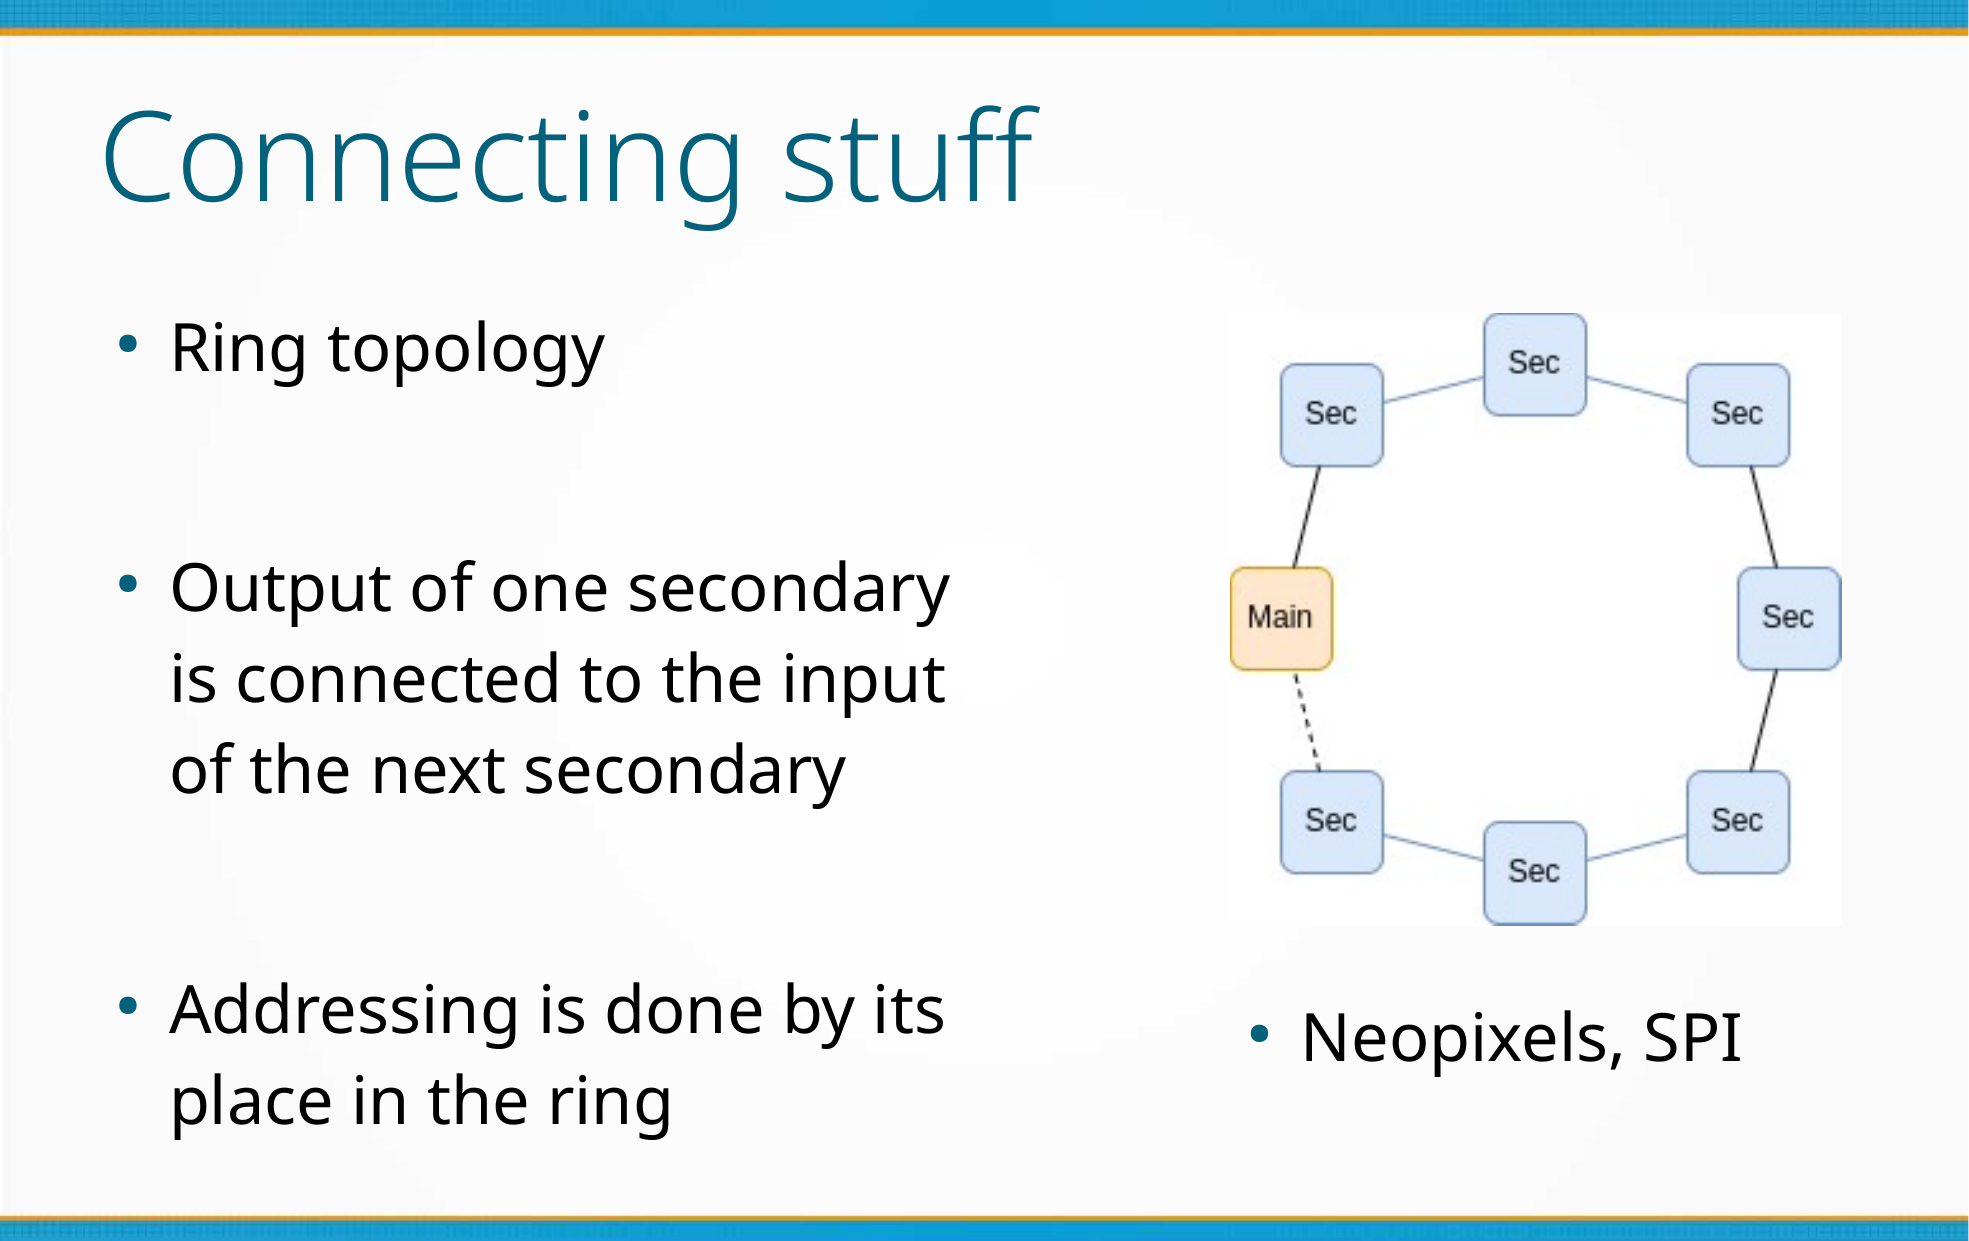

# Connecting stuff
Ring topology
Output of one secondary is connected to the input of the next secondary
Addressing is done by its place in the ring
Neopixels, SPI